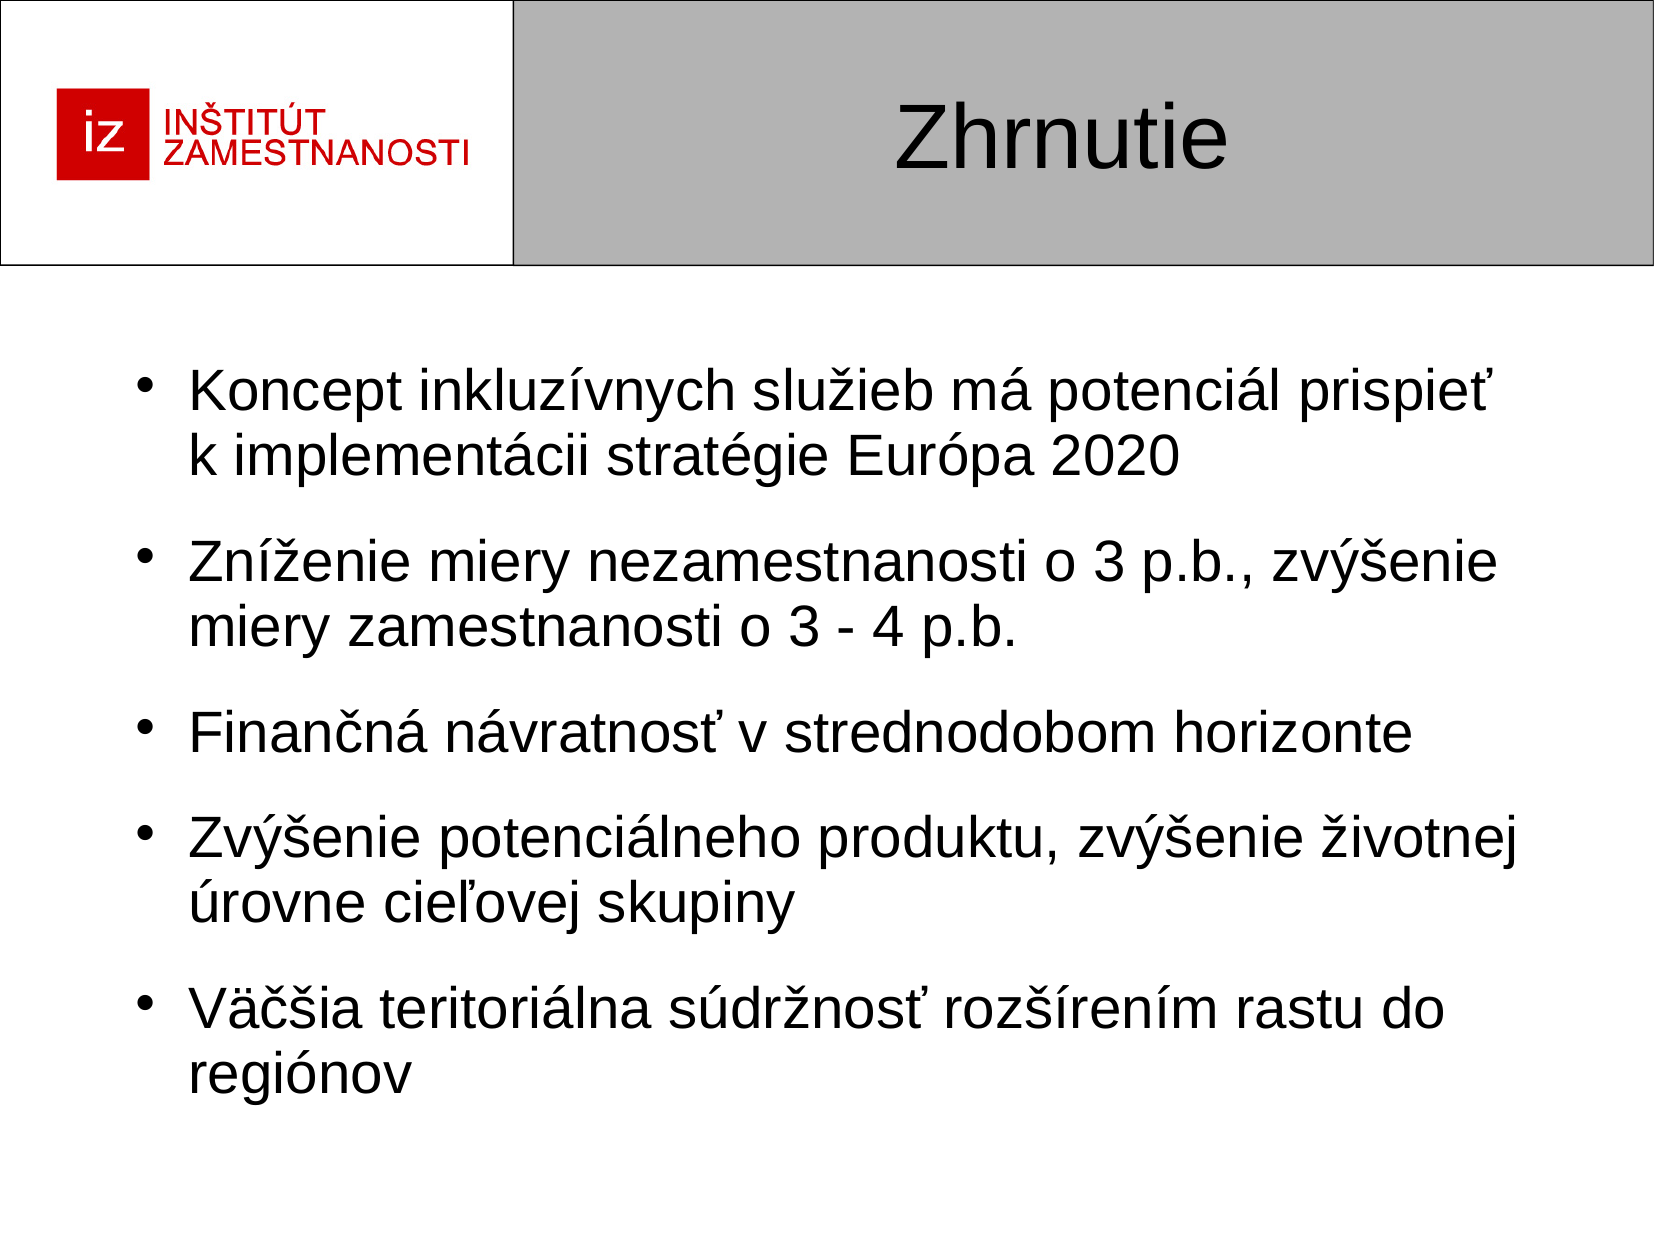

# Zhrnutie
Koncept inkluzívnych služieb má potenciál prispieť k implementácii stratégie Európa 2020
Zníženie miery nezamestnanosti o 3 p.b., zvýšenie miery zamestnanosti o 3 - 4 p.b.
Finančná návratnosť v strednodobom horizonte
Zvýšenie potenciálneho produktu, zvýšenie životnej úrovne cieľovej skupiny
Väčšia teritoriálna súdržnosť rozšírením rastu do regiónov